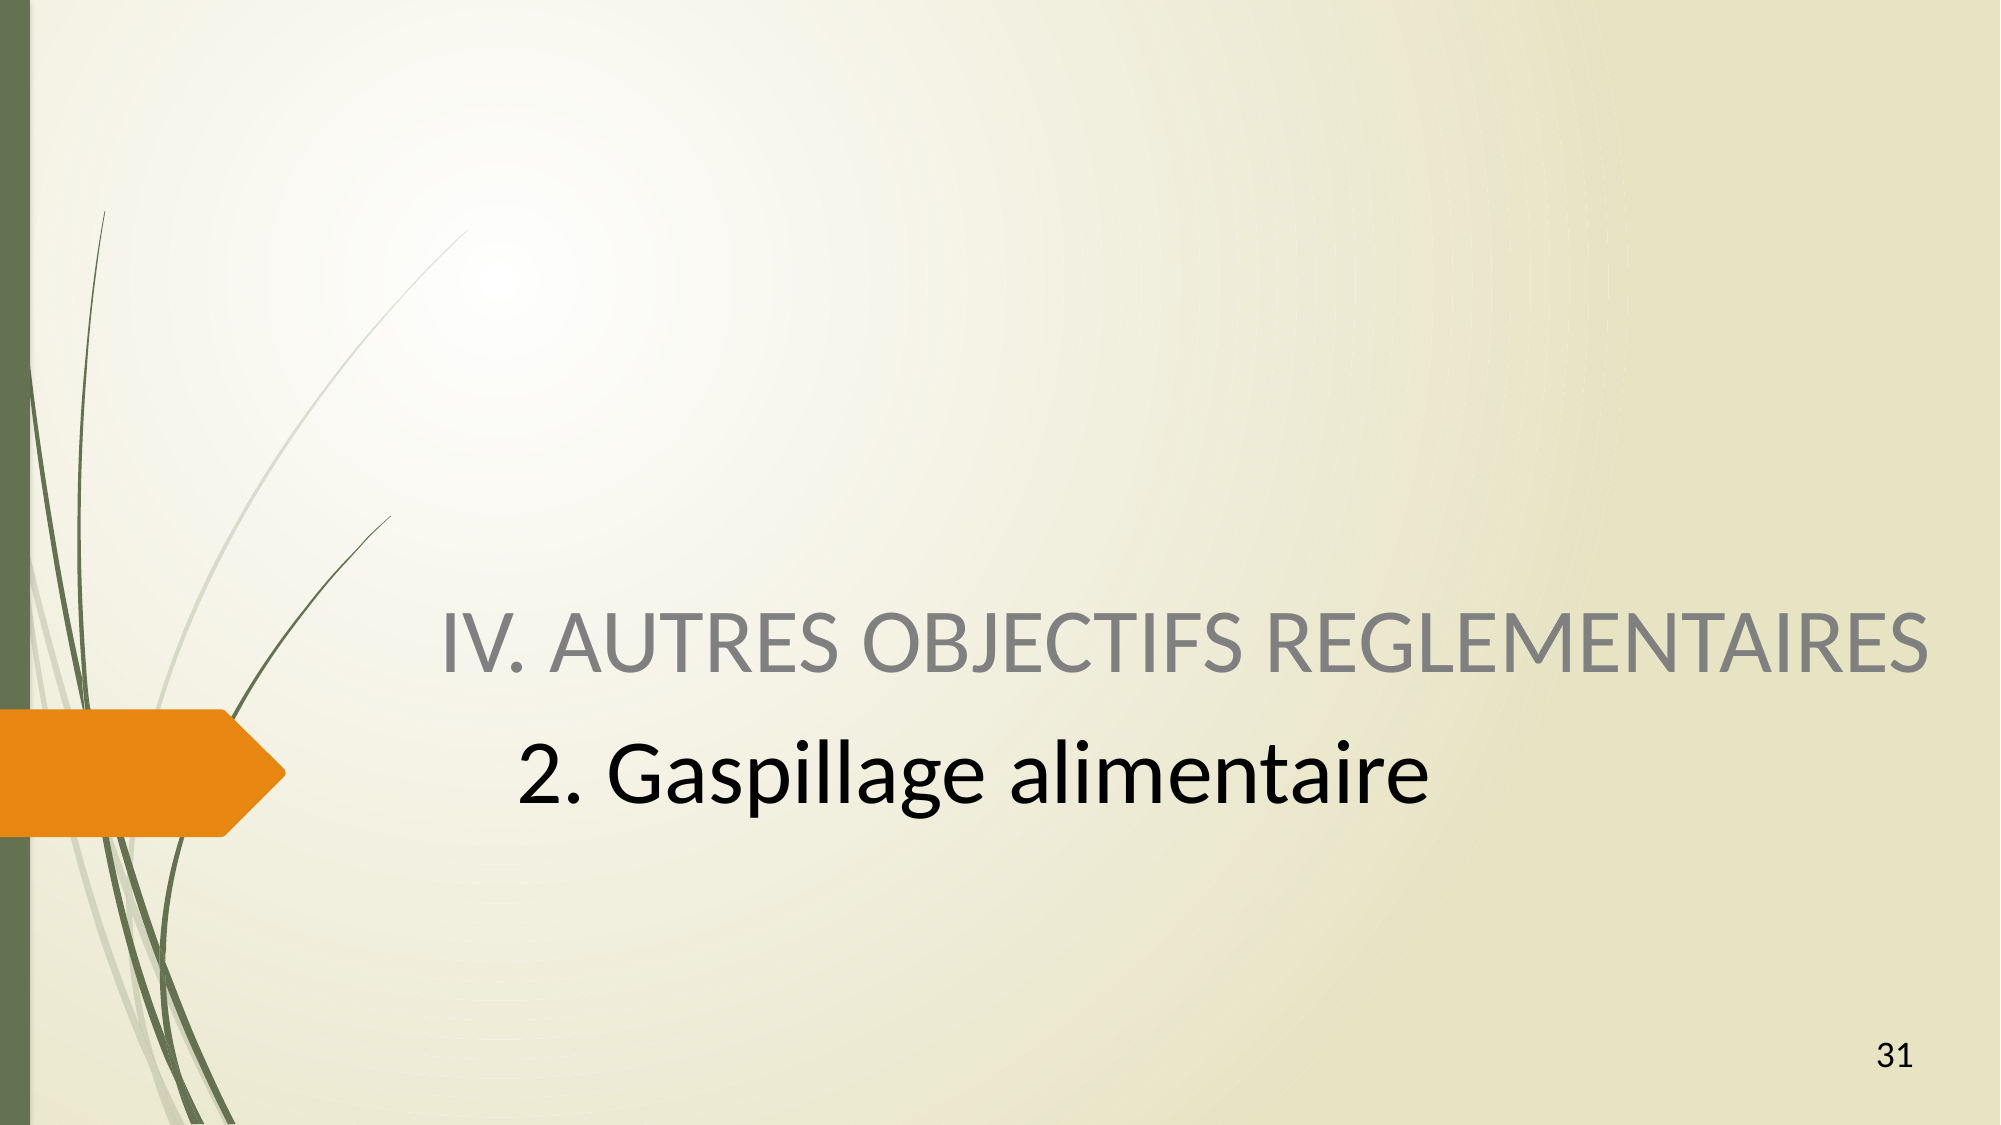

# IV. AUTRES OBJECTIFS REGLEMENTAIRES 2. Gaspillage alimentaire